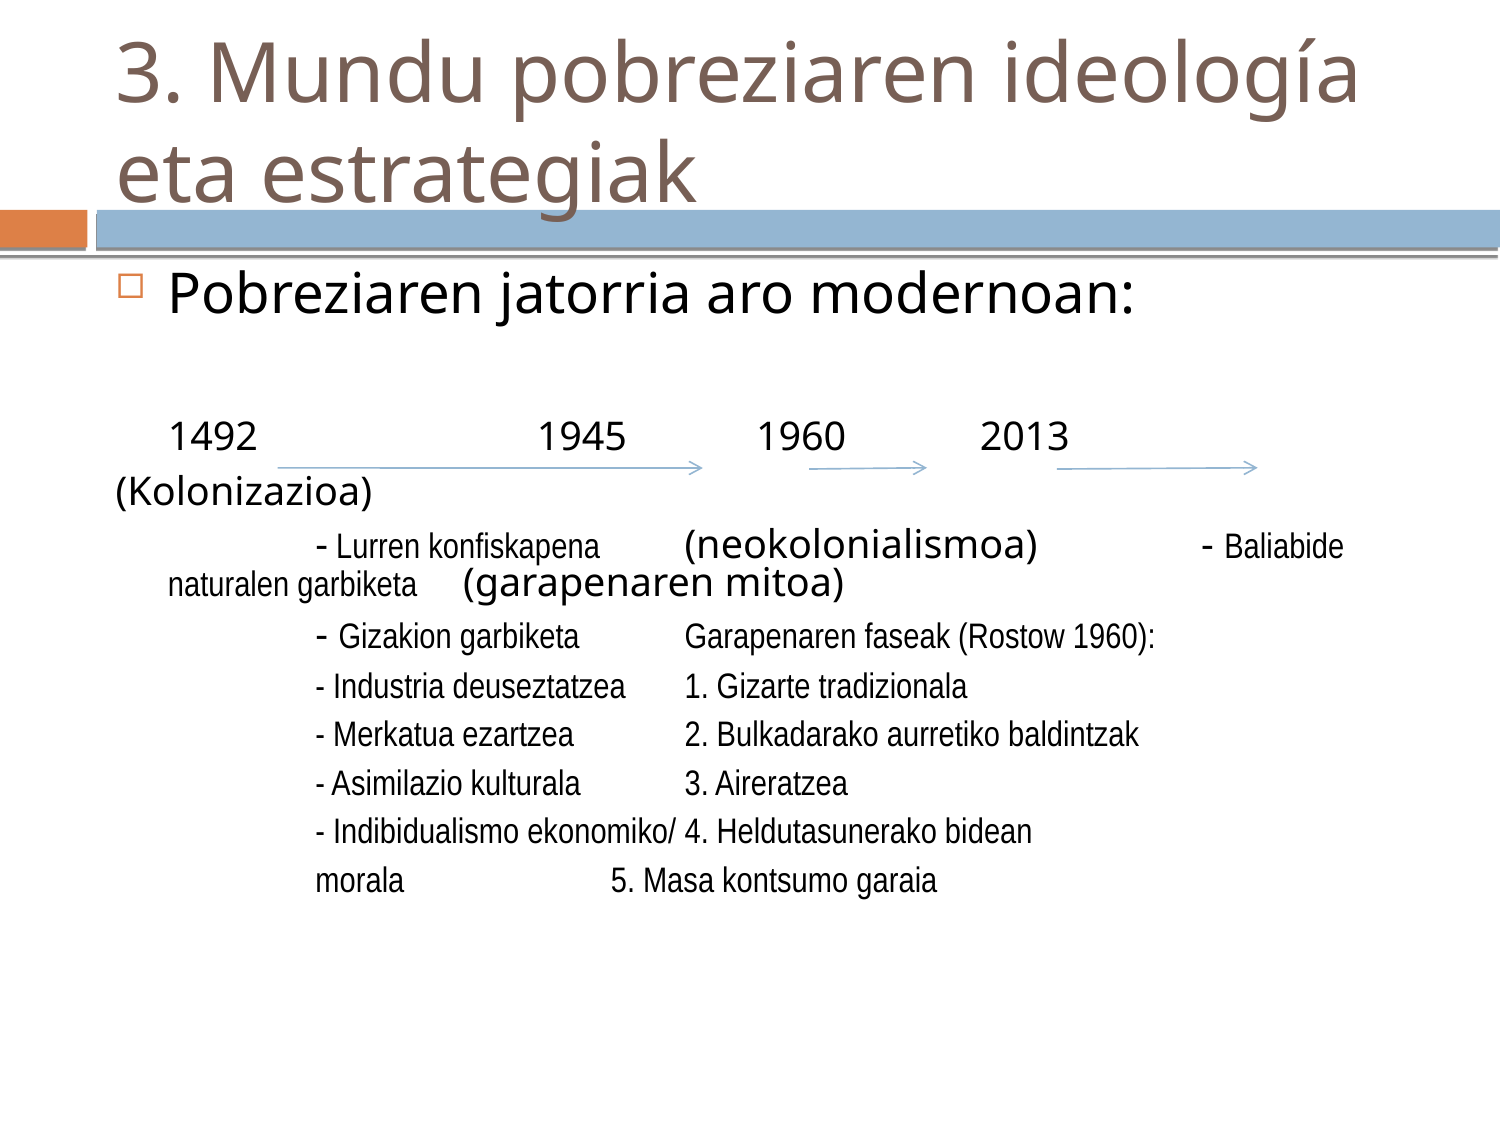

# 3. Mundu pobreziaren ideología eta estrategiak
Pobreziaren jatorria aro modernoan:
	1492				1945	 1960		2013
(Kolonizazioa)
			- Lurren konfiskapena		(neokolonialismoa)			- Baliabide naturalen garbiketa	(garapenaren mitoa)
			- Gizakion garbiketa		Garapenaren faseak (Rostow 1960):
			- Industria deuseztatzea	1. Gizarte tradizionala
			- Merkatua ezartzea		2. Bulkadarako aurretiko baldintzak
			- Asimilazio kulturala		3. Aireratzea
			- Indibidualismo ekonomiko/	4. Heldutasunerako bidean
			morala			5. Masa kontsumo garaia